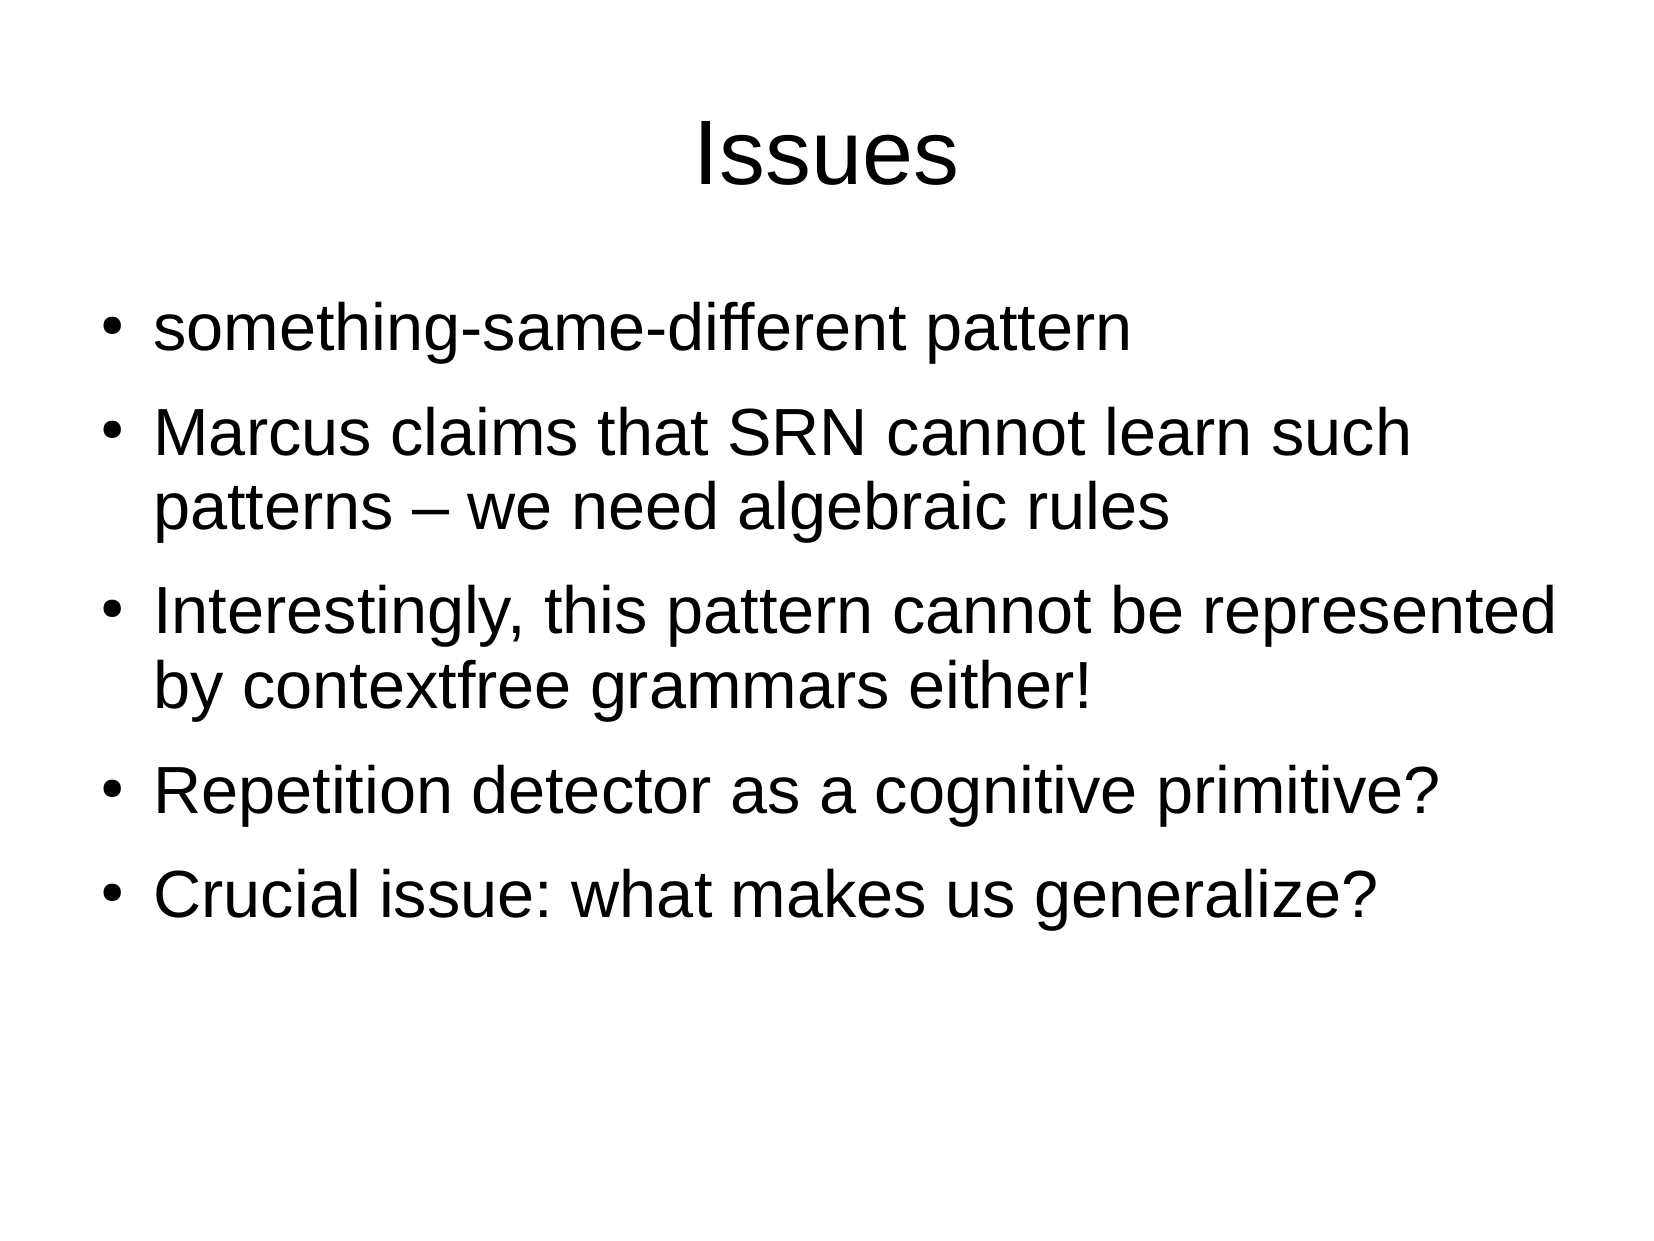

# Issues
something-same-different pattern
Marcus claims that SRN cannot learn such patterns – we need algebraic rules
Interestingly, this pattern cannot be represented by contextfree grammars either!
Repetition detector as a cognitive primitive?
Crucial issue: what makes us generalize?